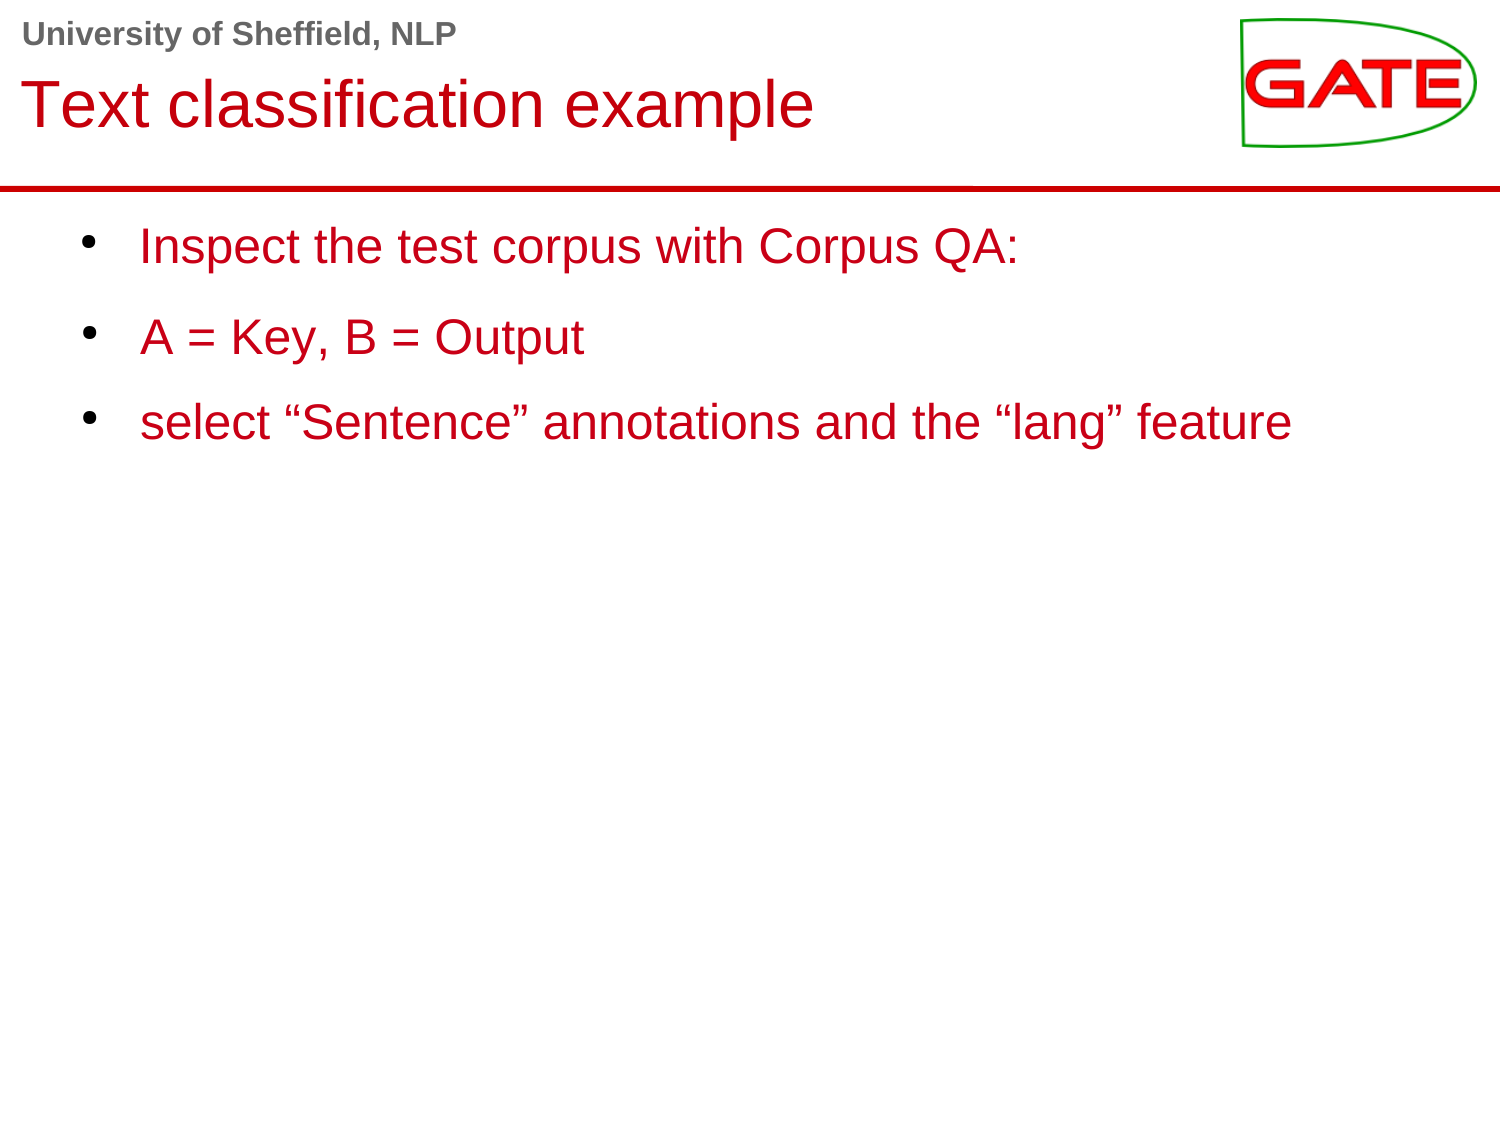

# Text classification example
Inspect the test corpus with Corpus QA:
A = Key, B = Output
select “Sentence” annotations and the “lang” feature